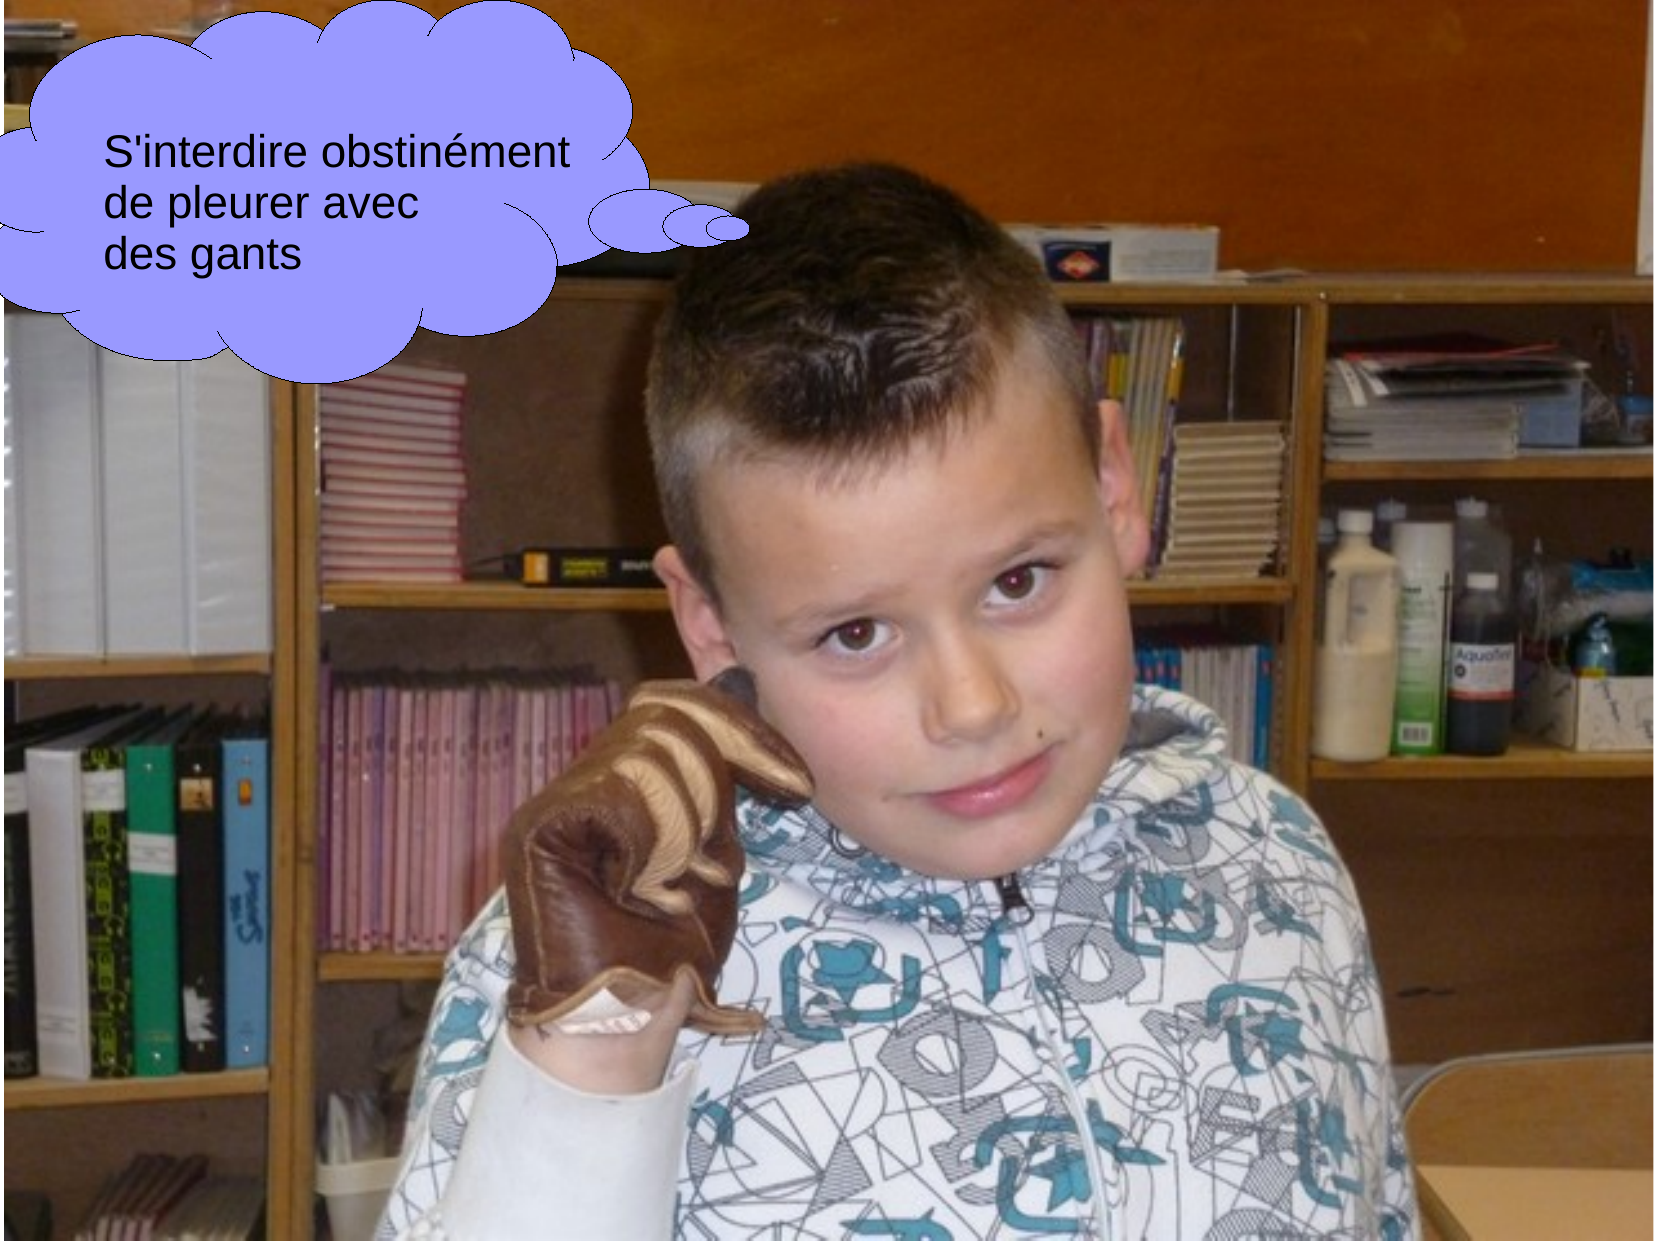

S'interdire obstinément
de pleurer avec
des gants